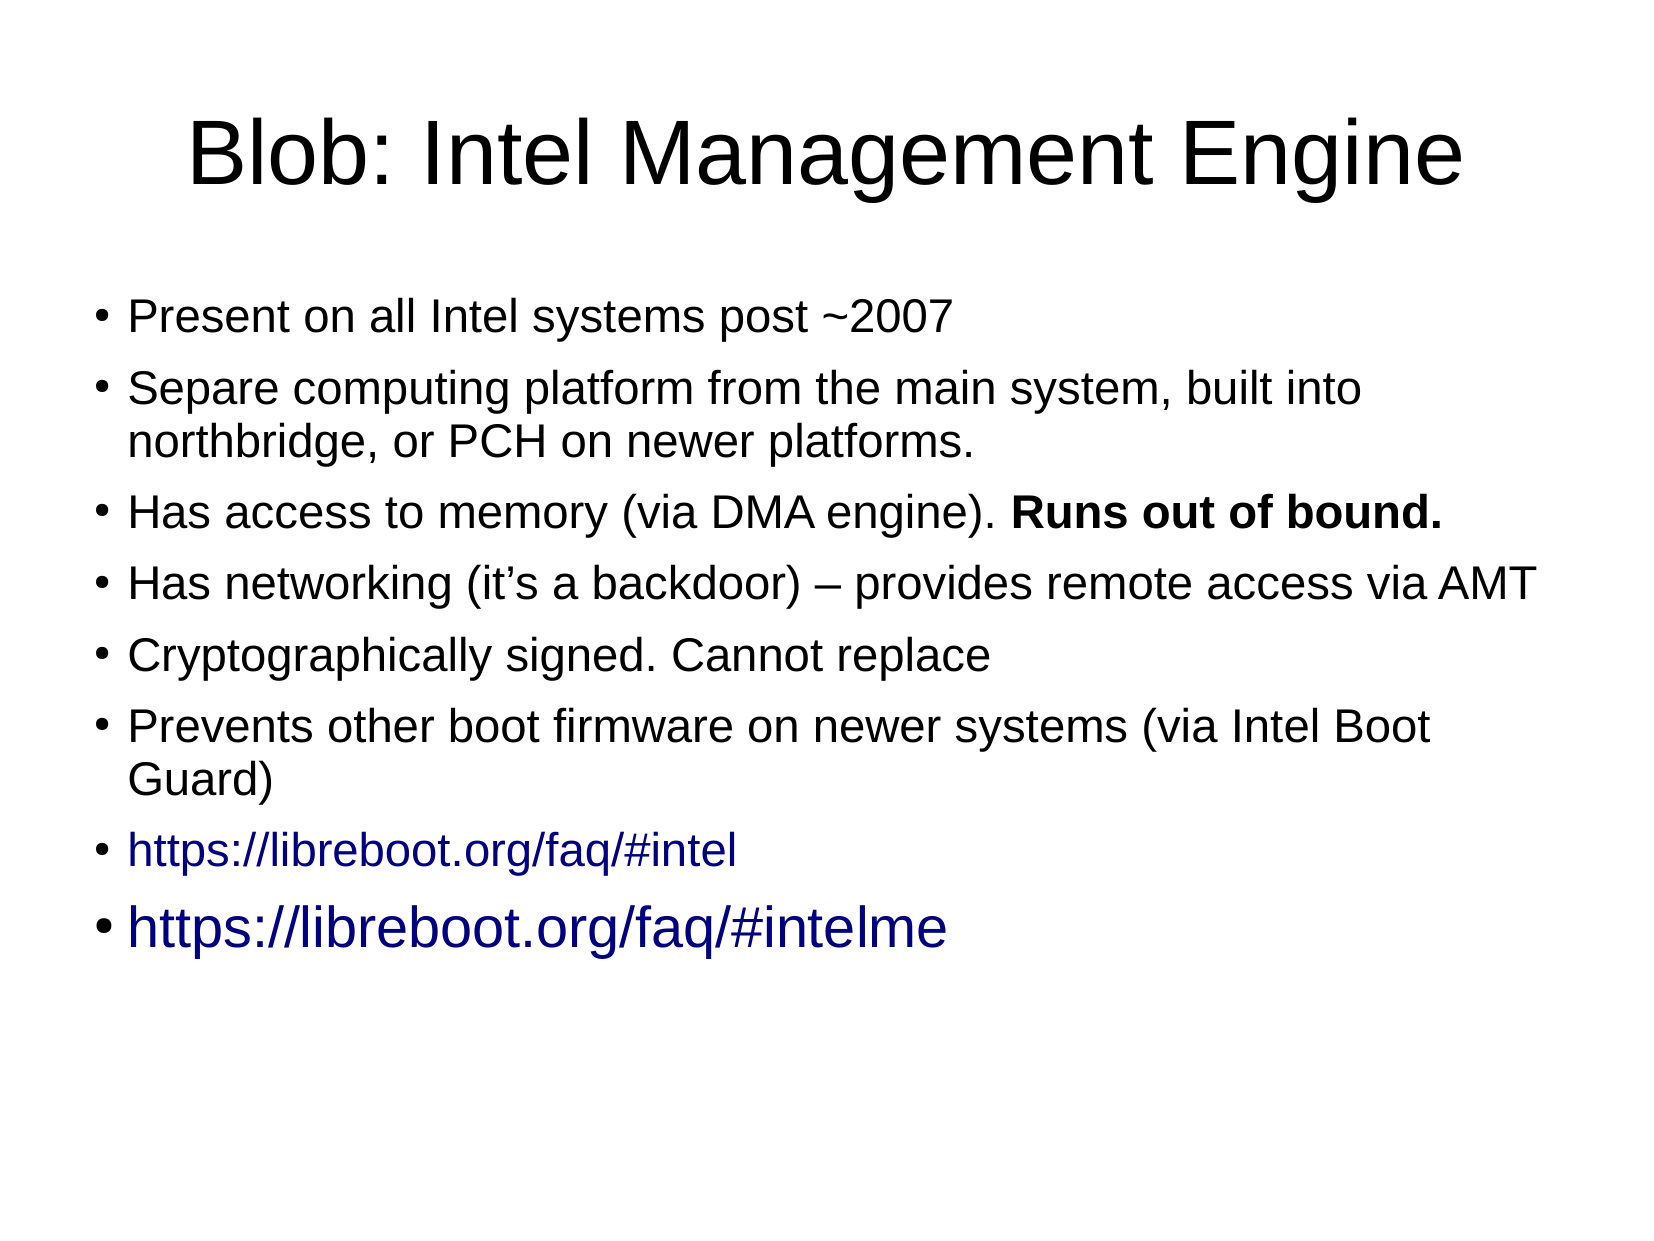

# Blob: Intel Management Engine
Present on all Intel systems post ~2007
Separe computing platform from the main system, built into northbridge, or PCH on newer platforms.
Has access to memory (via DMA engine). Runs out of bound.
Has networking (it’s a backdoor) – provides remote access via AMT
Cryptographically signed. Cannot replace
Prevents other boot firmware on newer systems (via Intel Boot Guard)
https://libreboot.org/faq/#intel
https://libreboot.org/faq/#intelme